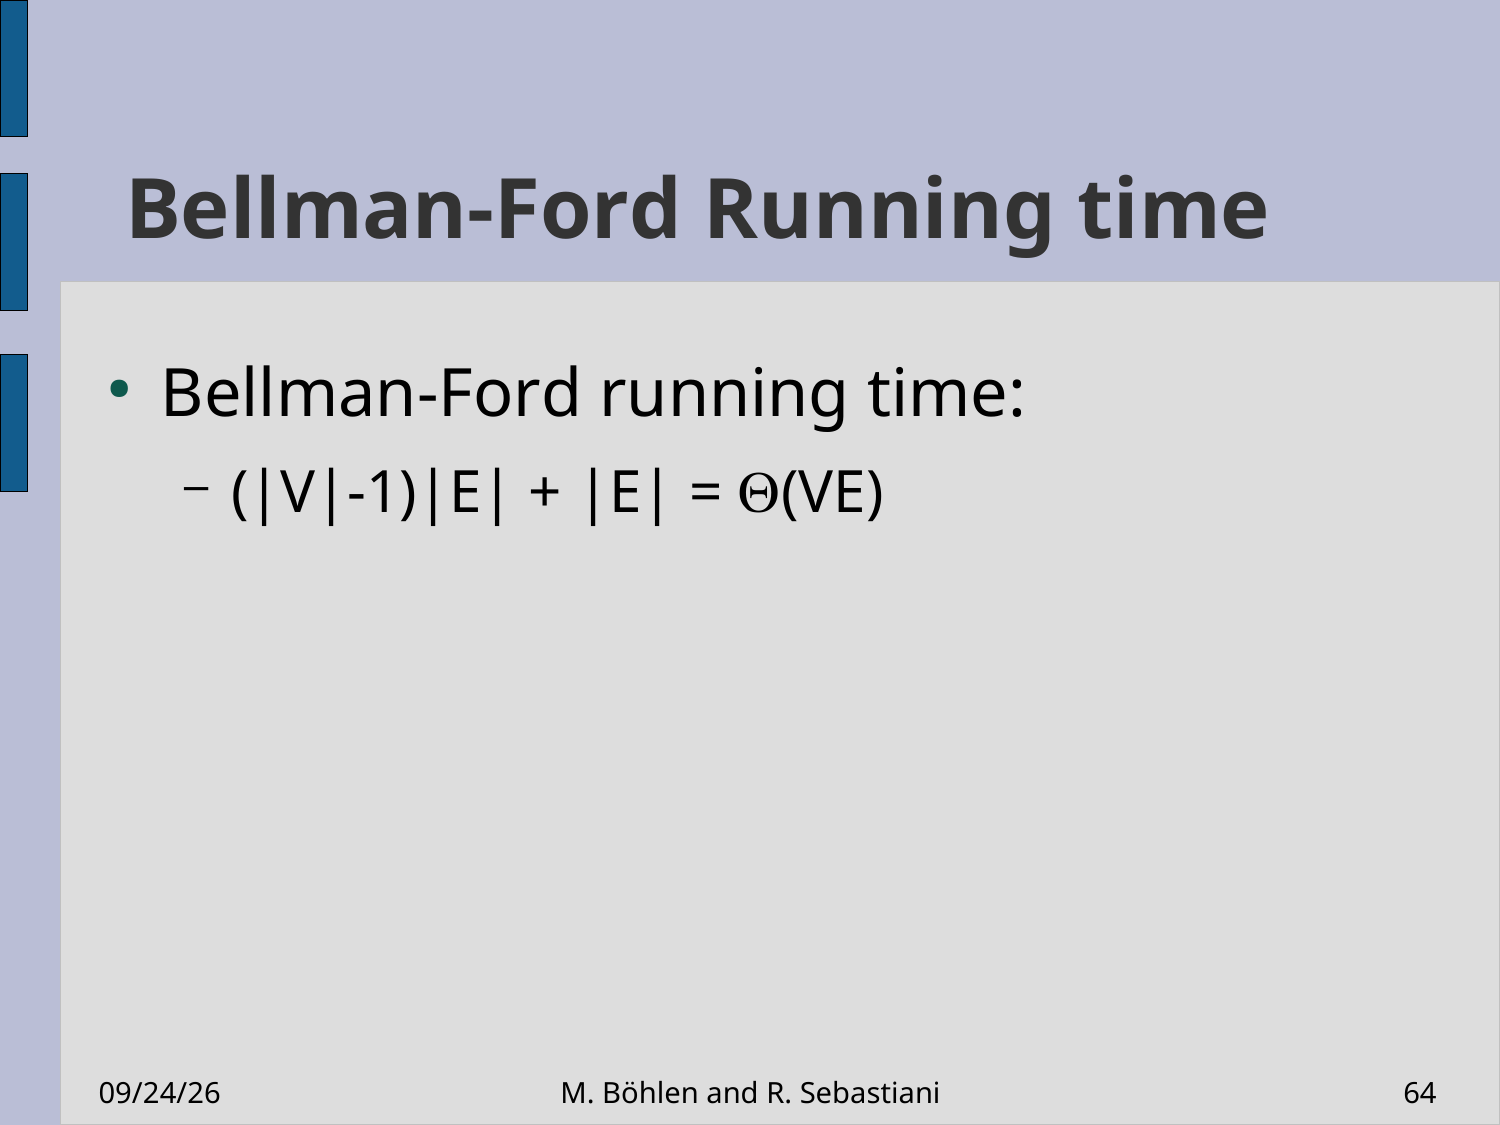

# Bellman-Ford Running time
Bellman-Ford running time:
(|V|-1)|E| + |E| = (VE)
M. Böhlen and R. Sebastiani
64